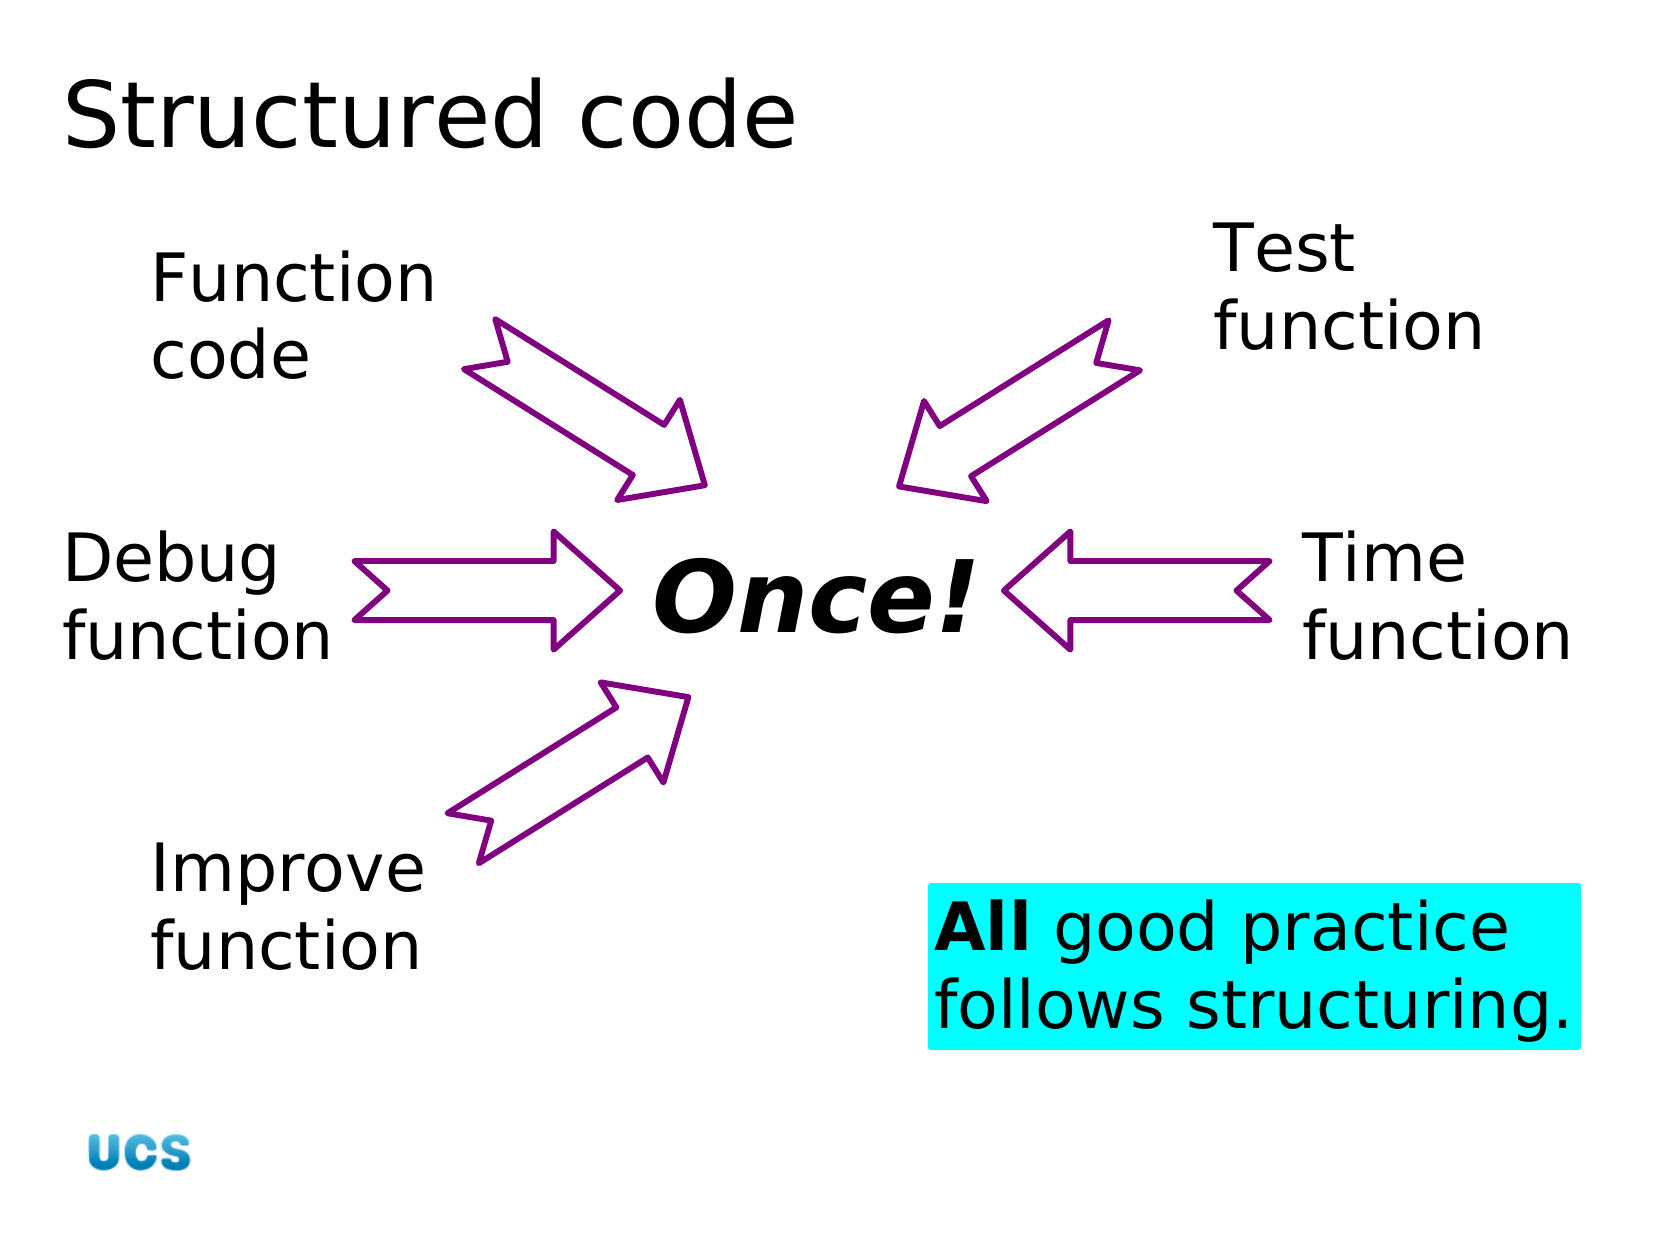

Structured code
Test
function
Function
code
Debug
function
Time
function
Once!
Improve
function
All good practice
follows structuring.